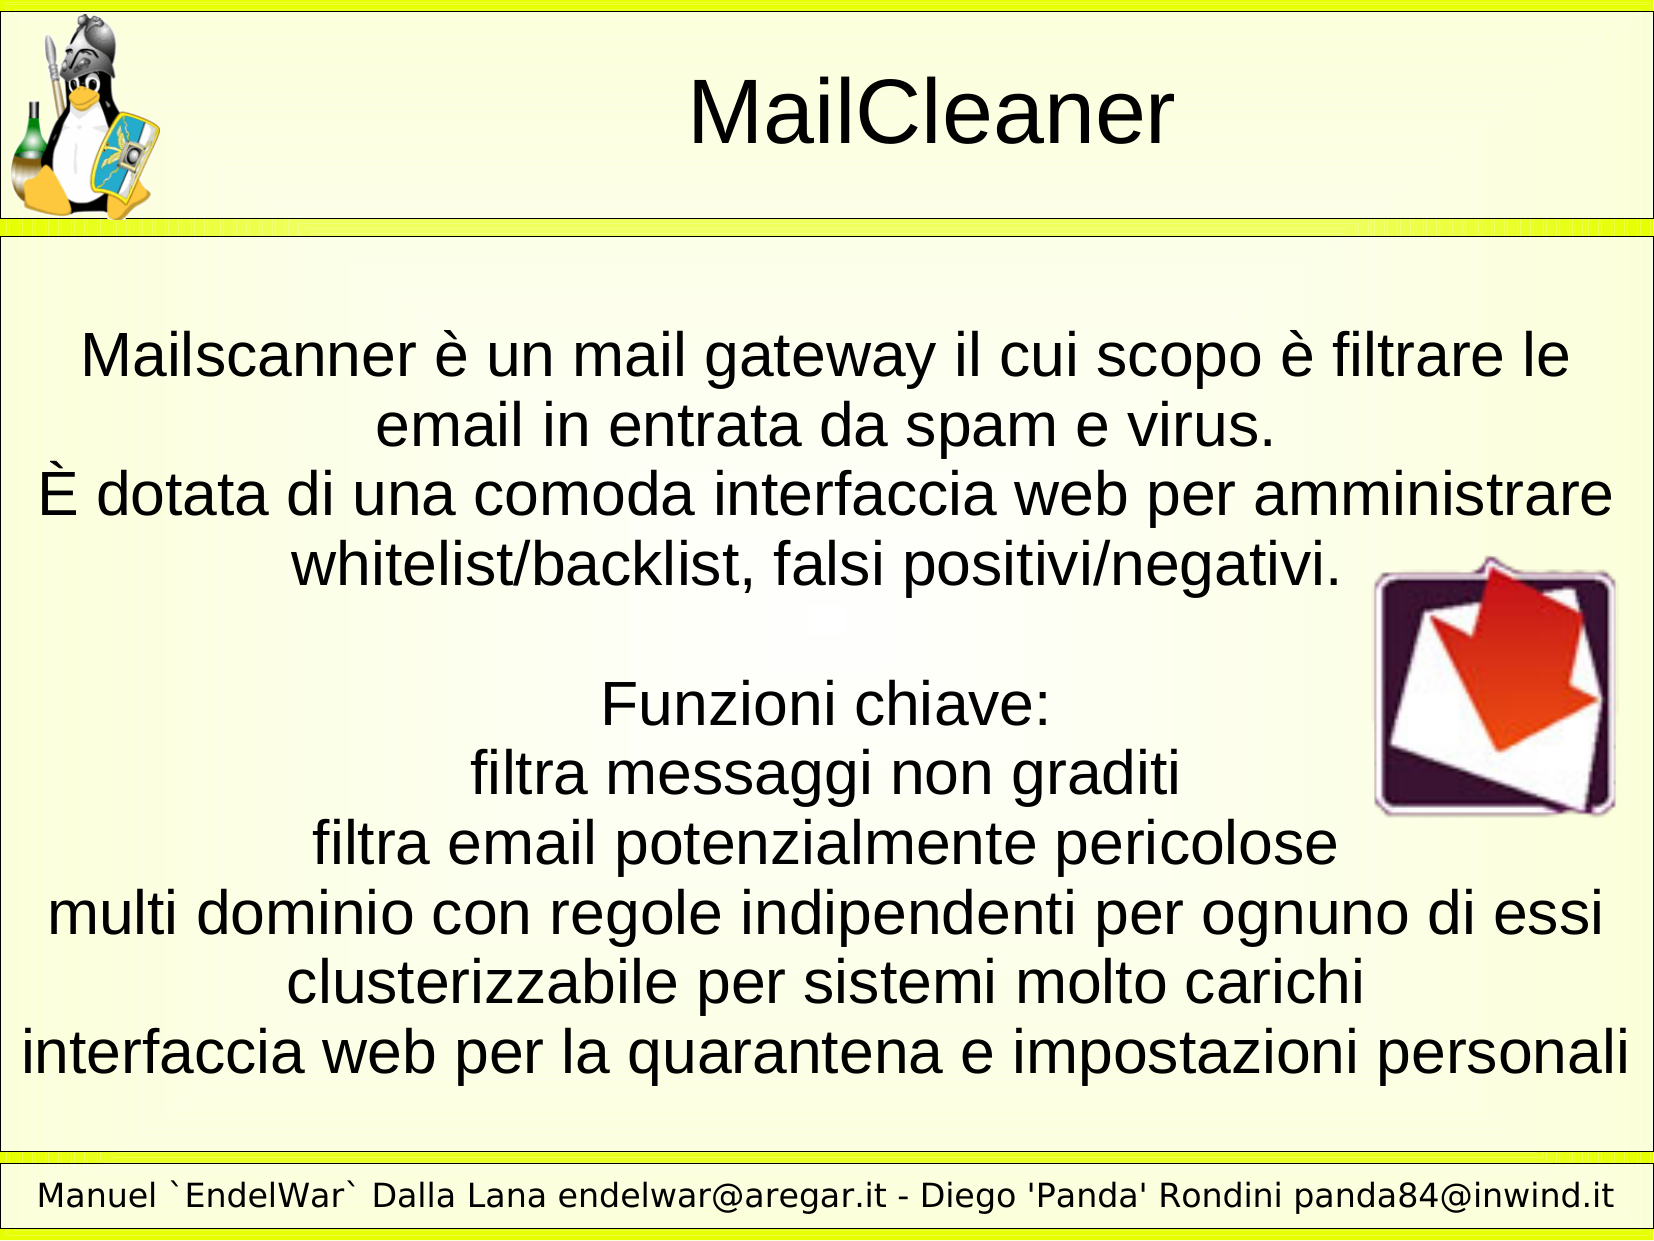

# MailCleaner
Mailscanner è un mail gateway il cui scopo è filtrare le email in entrata da spam e virus.
È dotata di una comoda interfaccia web per amministrare whitelist/backlist, falsi positivi/negativi.
Funzioni chiave:
filtra messaggi non graditi
filtra email potenzialmente pericolose
multi dominio con regole indipendenti per ognuno di essi
clusterizzabile per sistemi molto carichi
interfaccia web per la quarantena e impostazioni personali